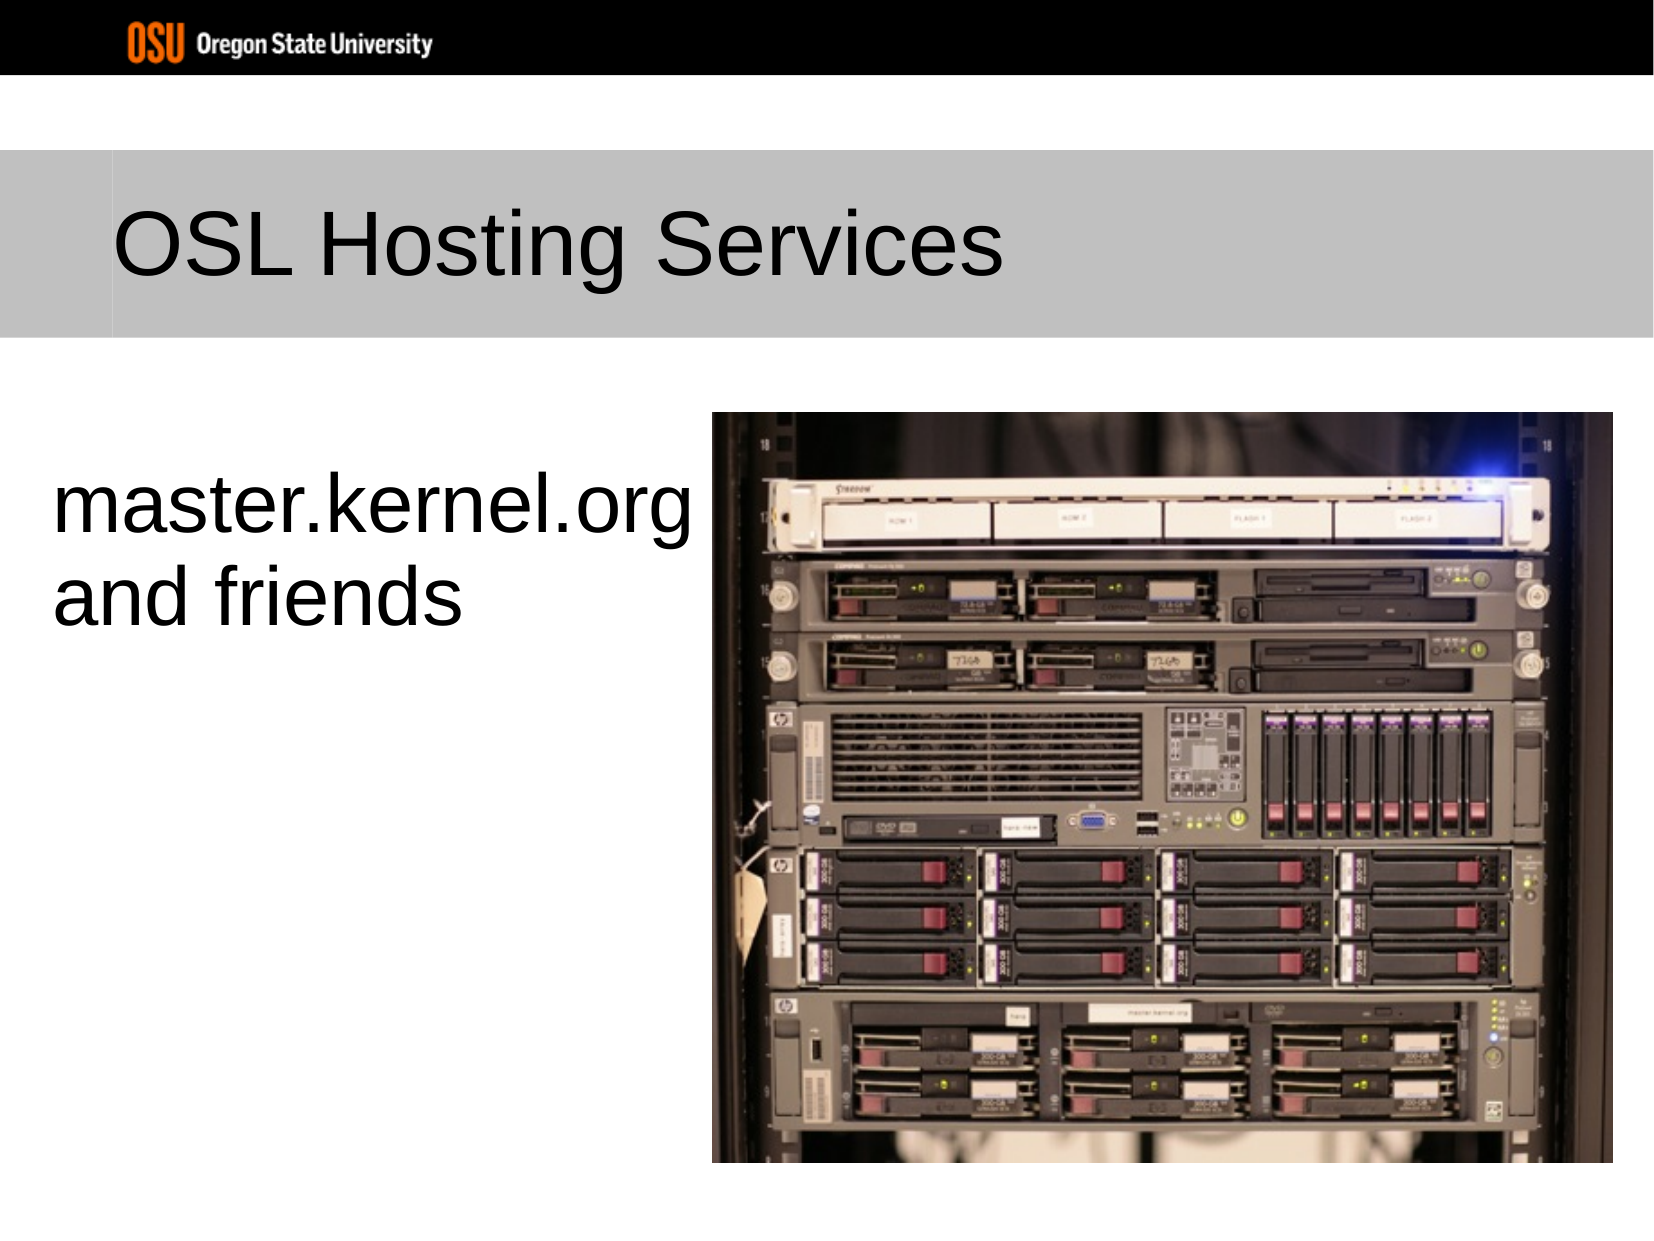

# OSL Hosting Services
master.kernel.org and friends